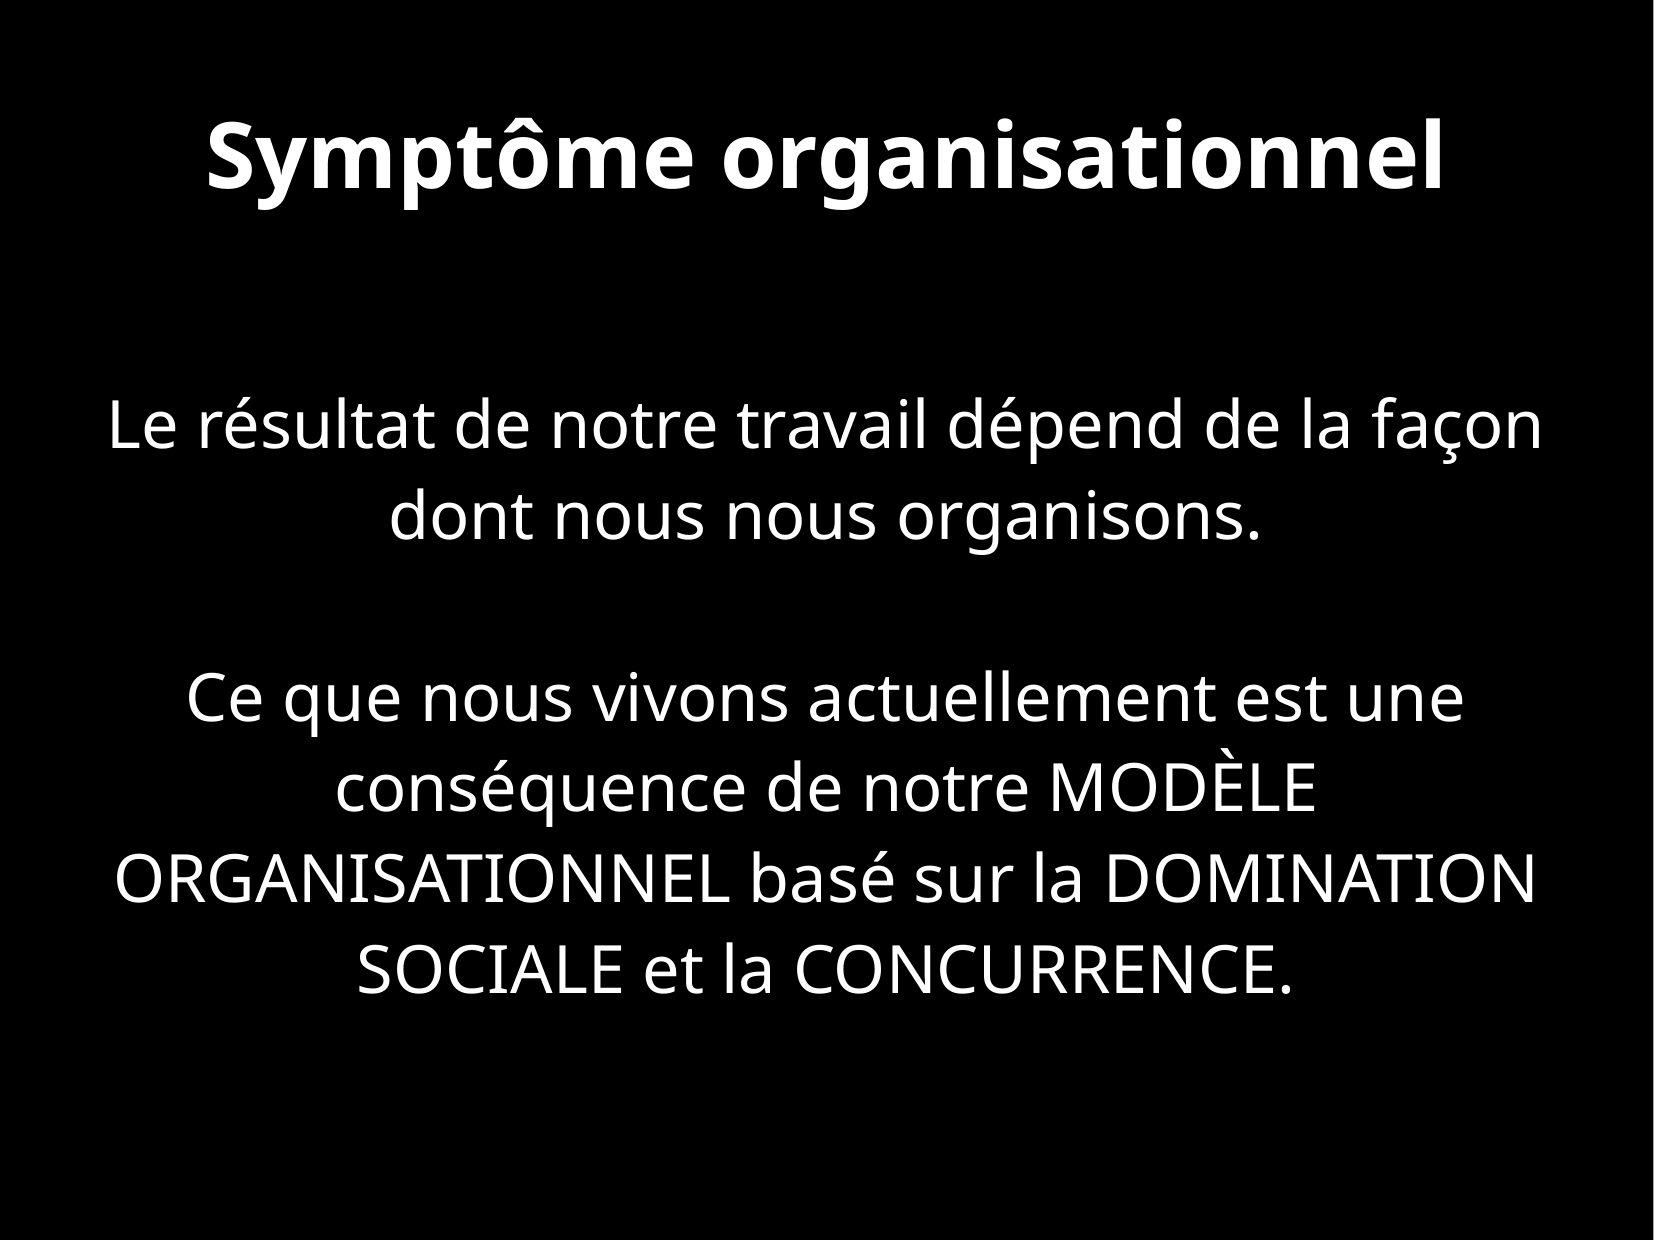

Symptôme organisationnel
# Le résultat de notre travail dépend de la façon dont nous nous organisons.
Ce que nous vivons actuellement est une conséquence de notre MODÈLE ORGANISATIONNEL basé sur la DOMINATION SOCIALE et la CONCURRENCE.